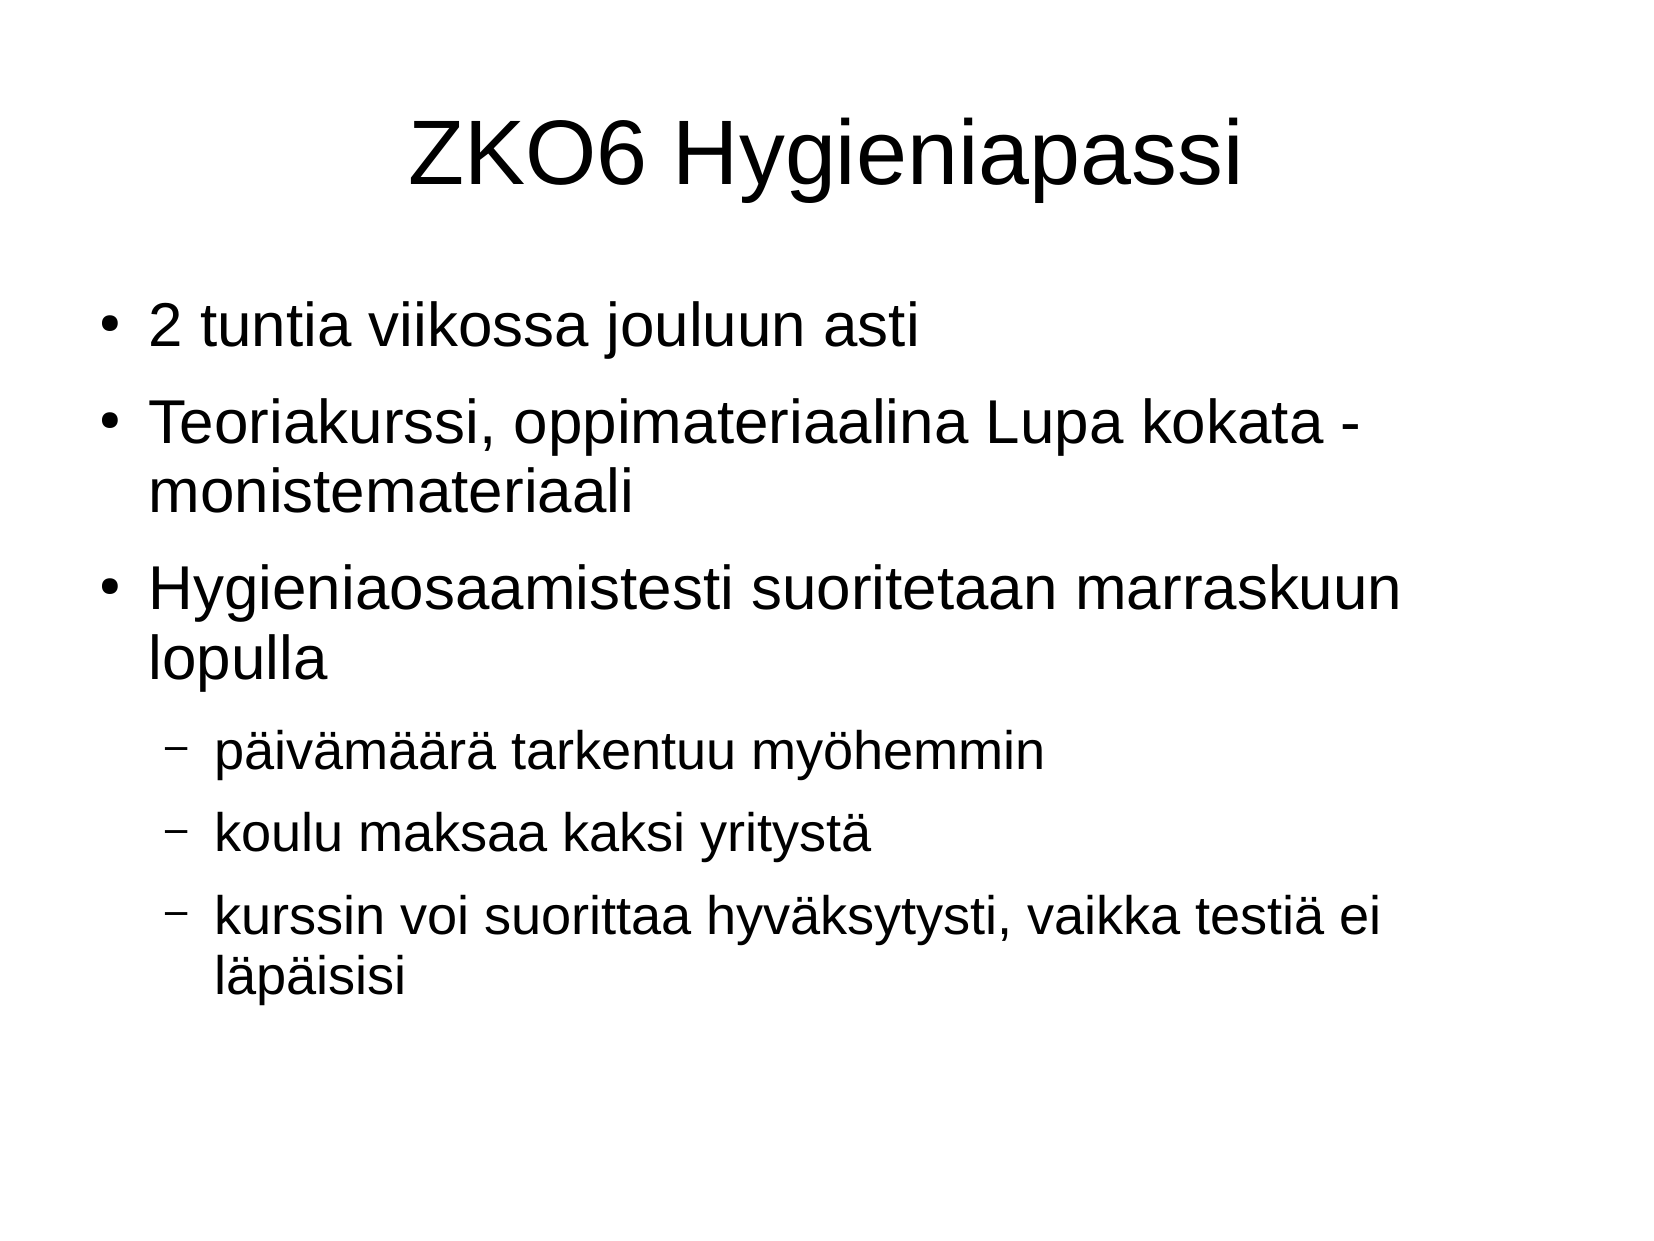

# ZKO6 Hygieniapassi
2 tuntia viikossa jouluun asti
Teoriakurssi, oppimateriaalina Lupa kokata -monistemateriaali
Hygieniaosaamistesti suoritetaan marraskuun lopulla
päivämäärä tarkentuu myöhemmin
koulu maksaa kaksi yritystä
kurssin voi suorittaa hyväksytysti, vaikka testiä ei läpäisisi